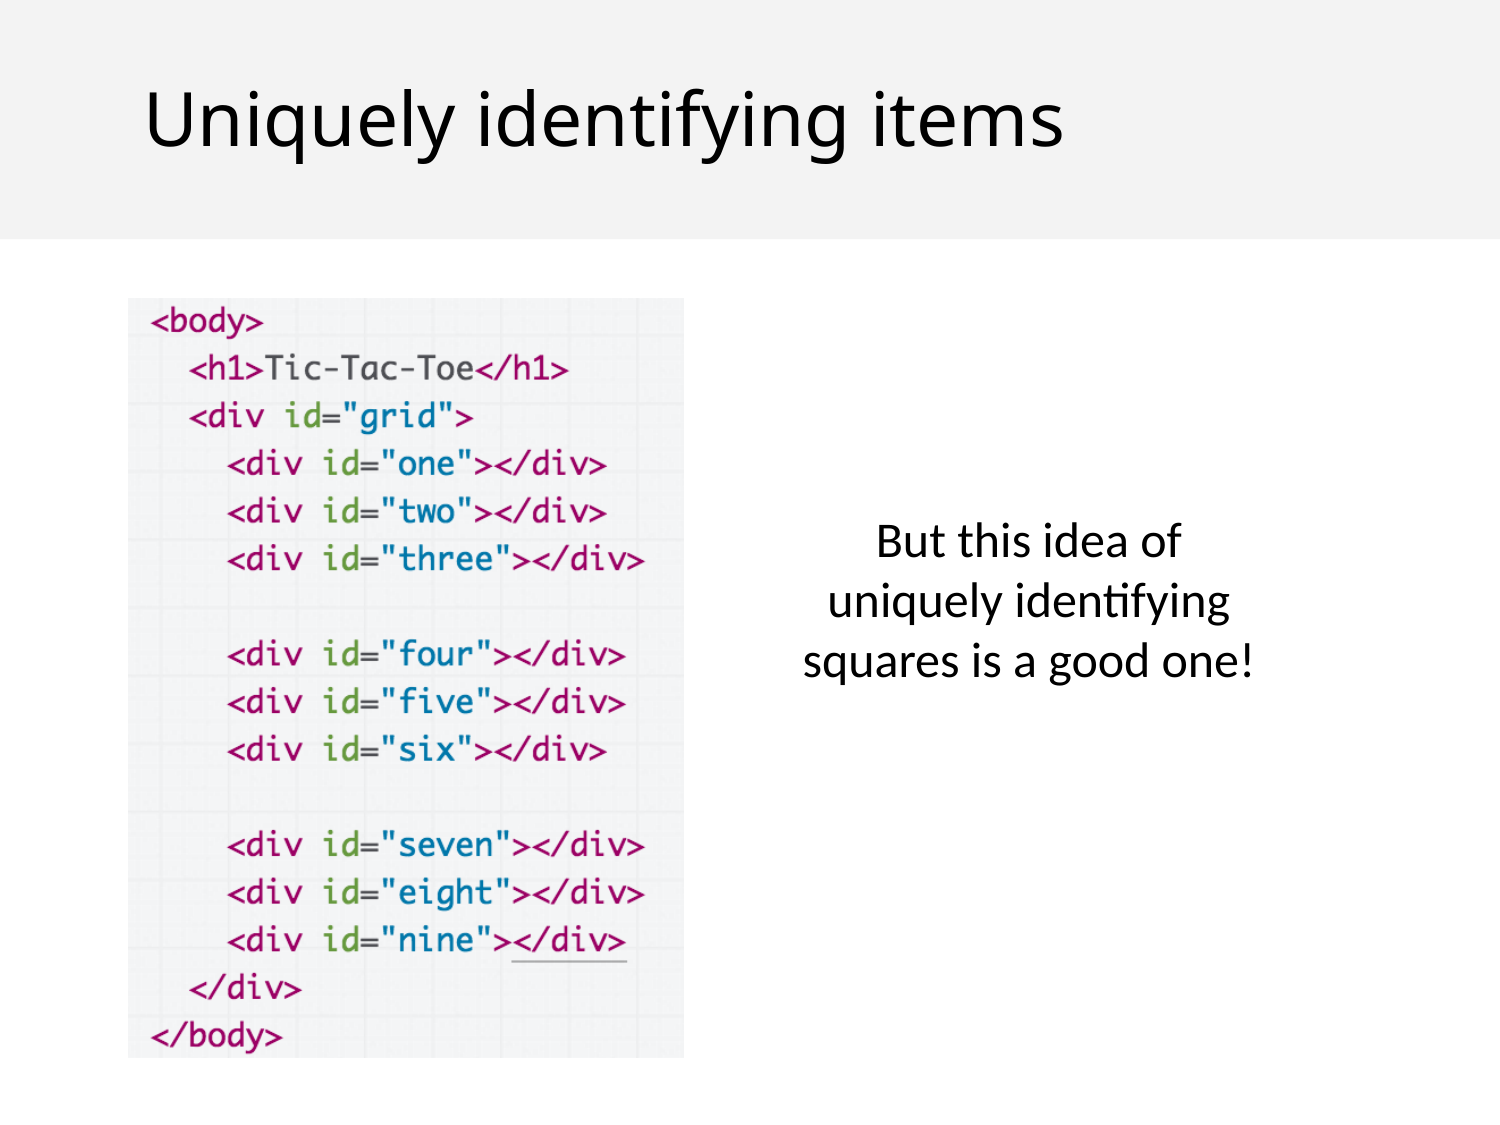

# Uniquely identifying items
But this idea of uniquely identifying squares is a good one!